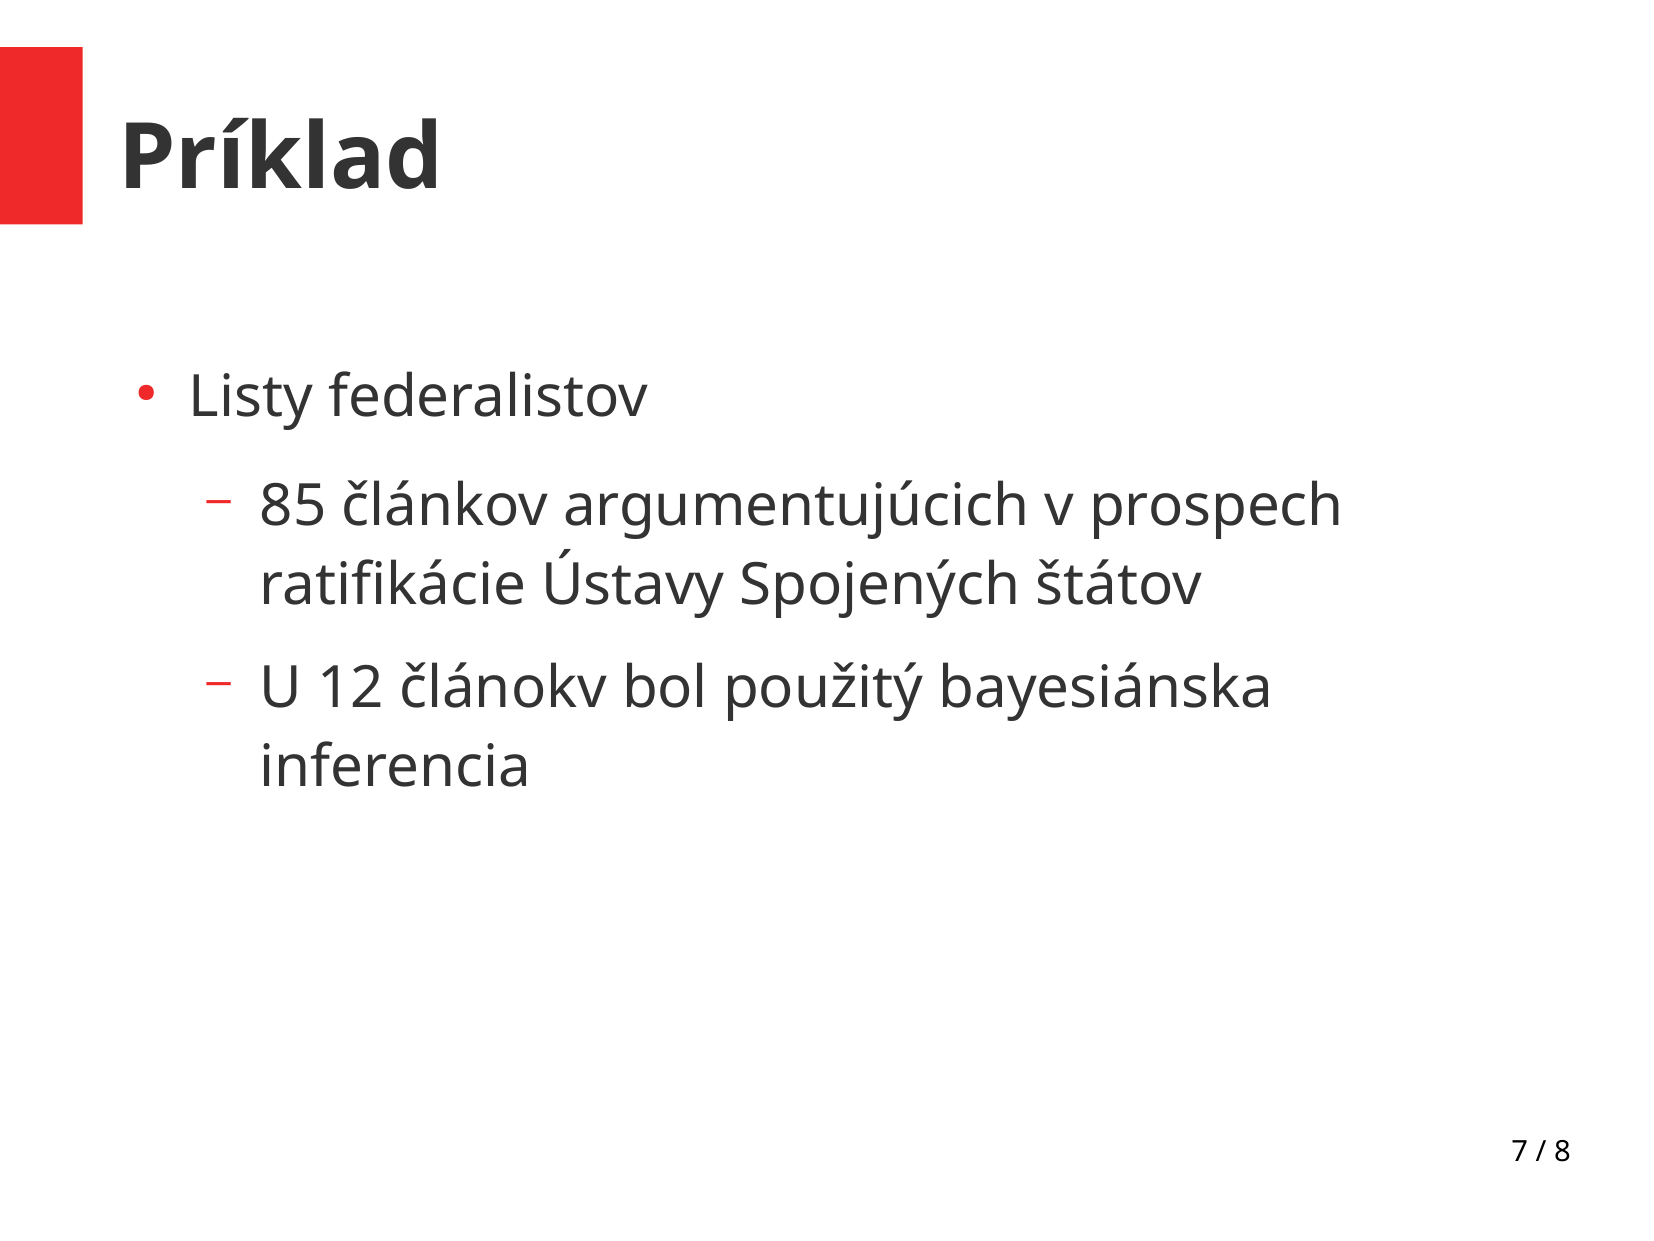

# Príklad
Listy federalistov
85 článkov argumentujúcich v prospech ratifikácie Ústavy Spojených štátov
U 12 článokv bol použitý bayesiánska inferencia
7